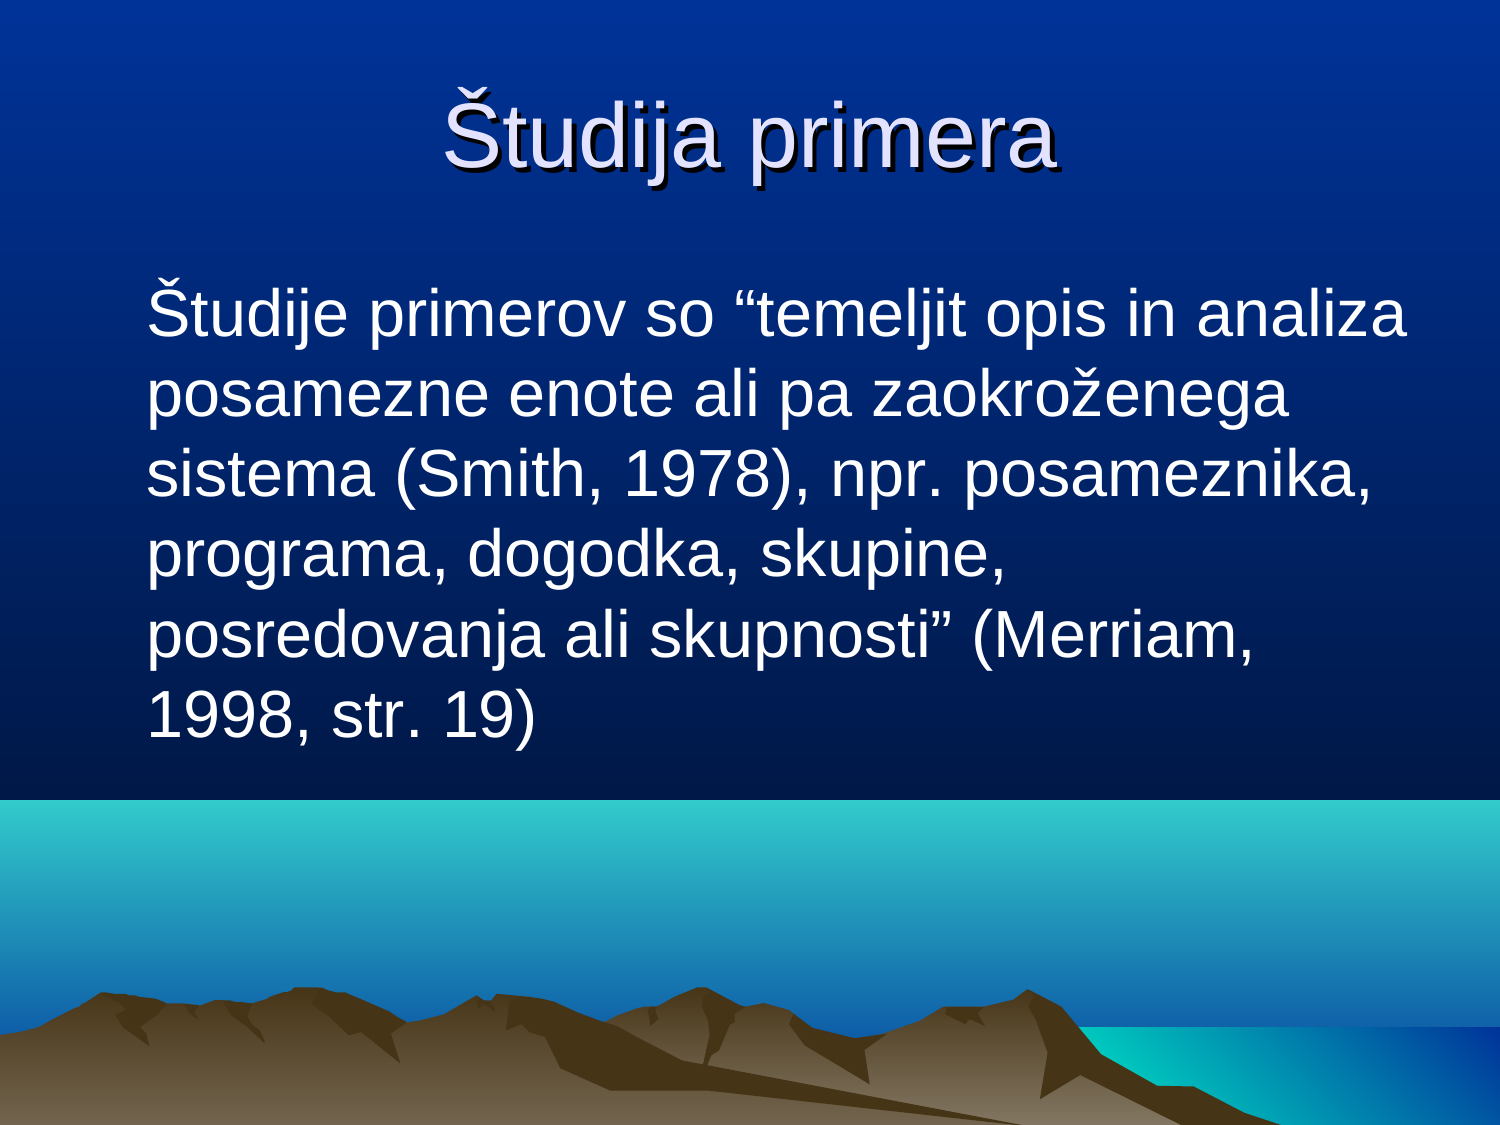

# Študija primera
	Študije primerov so “temeljit opis in analiza posamezne enote ali pa zaokroženega sistema (Smith, 1978), npr. posameznika, programa, dogodka, skupine, posredovanja ali skupnosti” (Merriam, 1998, str. 19)